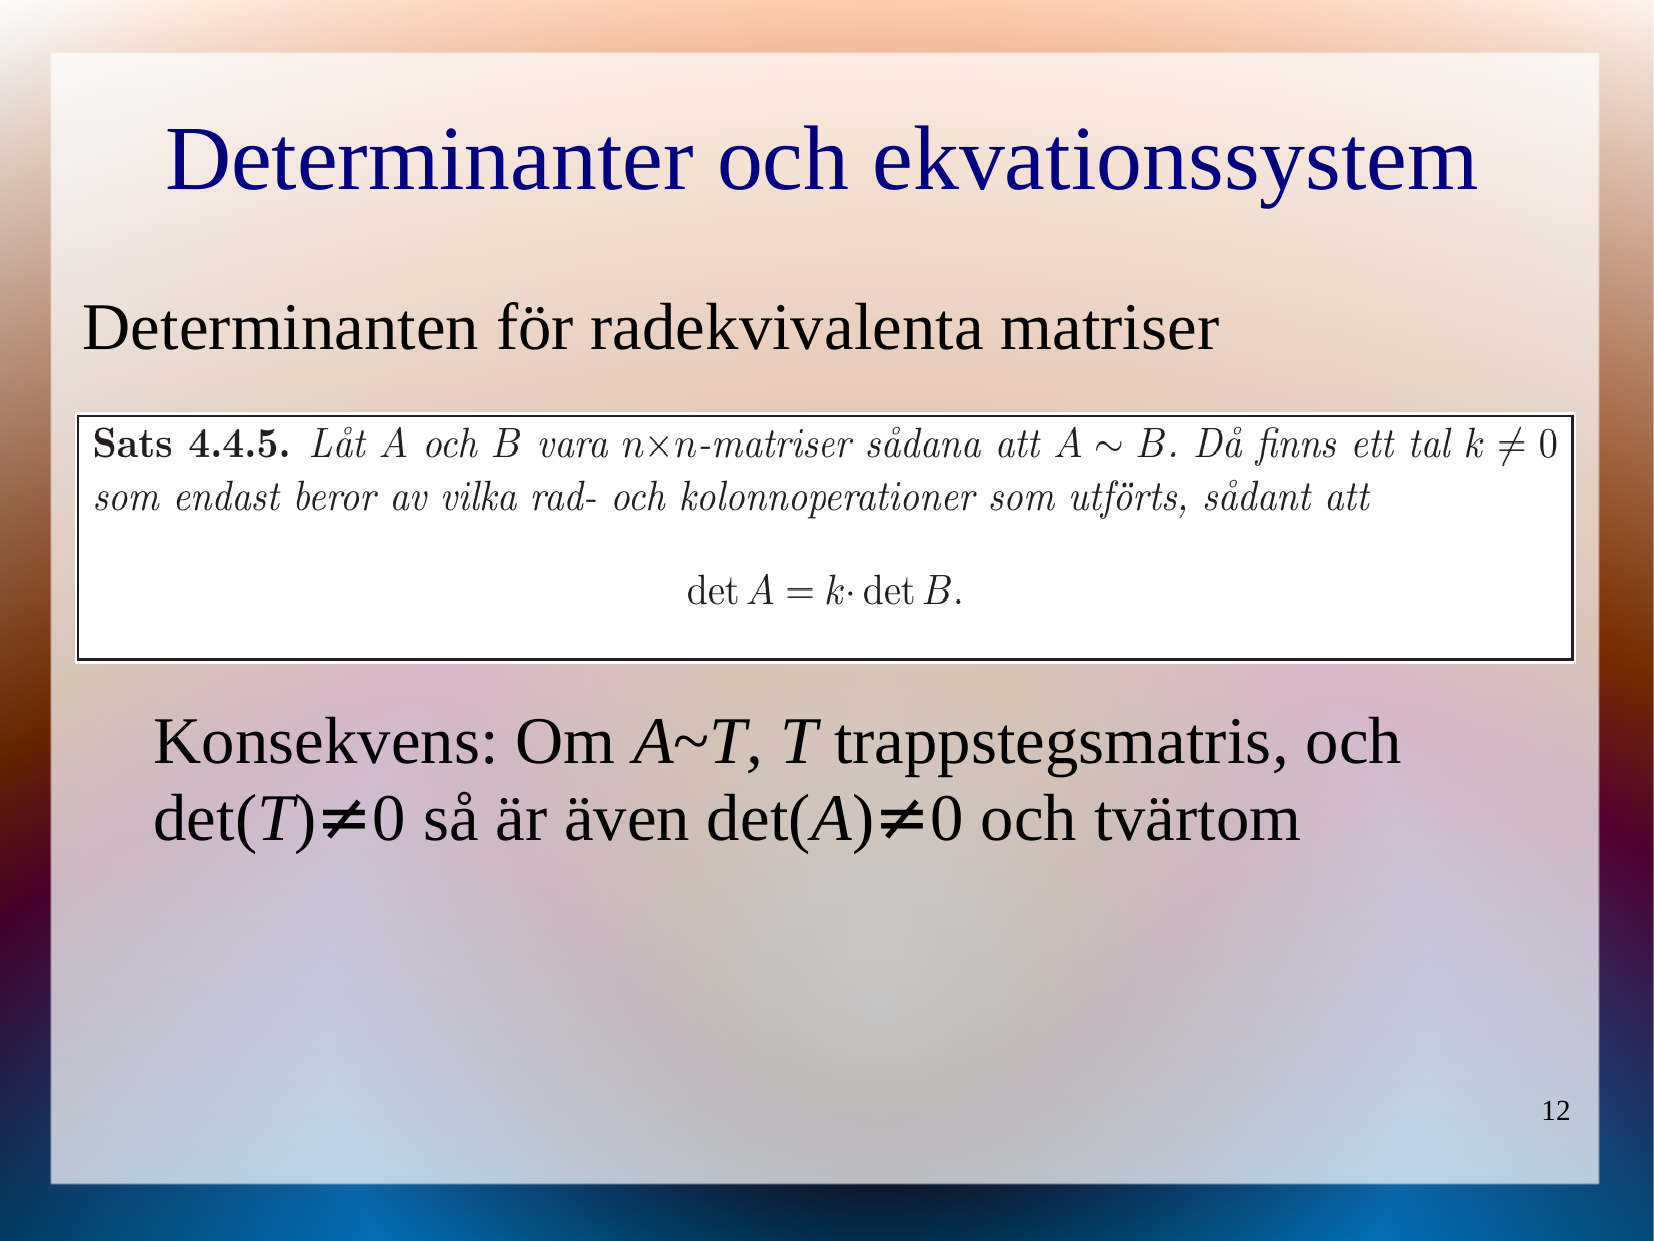

# Determinanter och ekvationssystem
Determinanten för radekvivalenta matriser
Konsekvens: Om A~T, T trappstegsmatris, och det(T)≠0 så är även det(A)≠0 och tvärtom
12